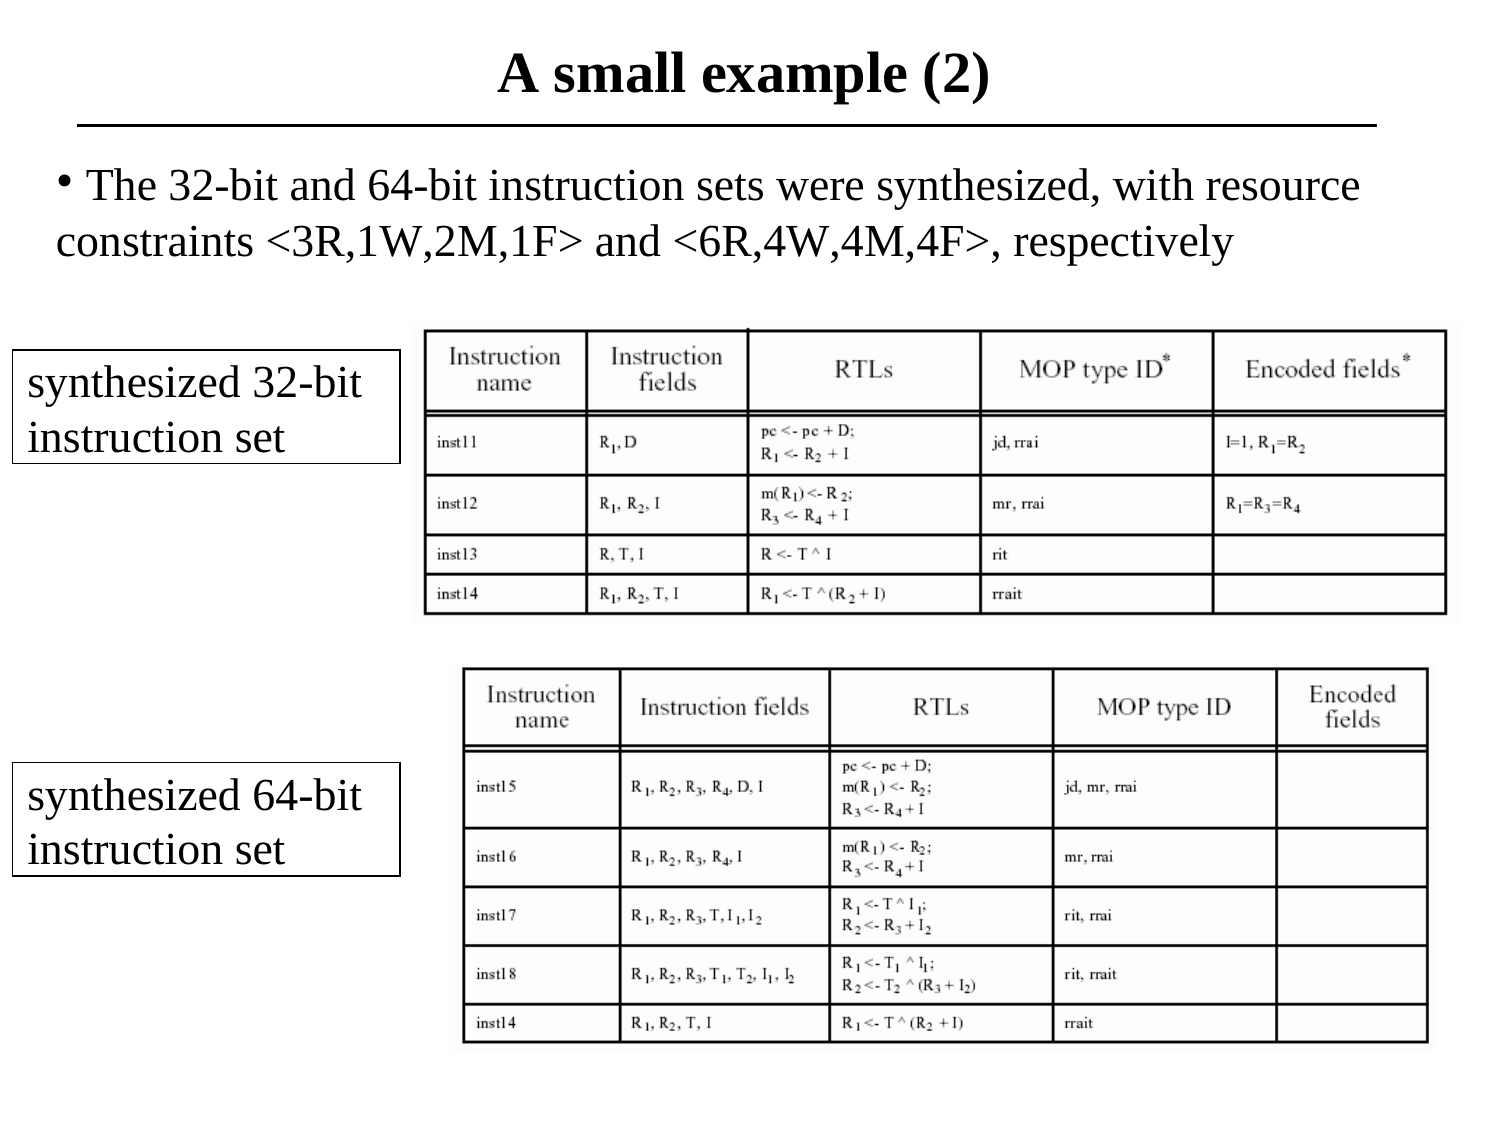

# A small example (2)
 The 32-bit and 64-bit instruction sets were synthesized, with resource constraints <3R,1W,2M,1F> and <6R,4W,4M,4F>, respectively
synthesized 32-bit instruction set
synthesized 64-bit instruction set